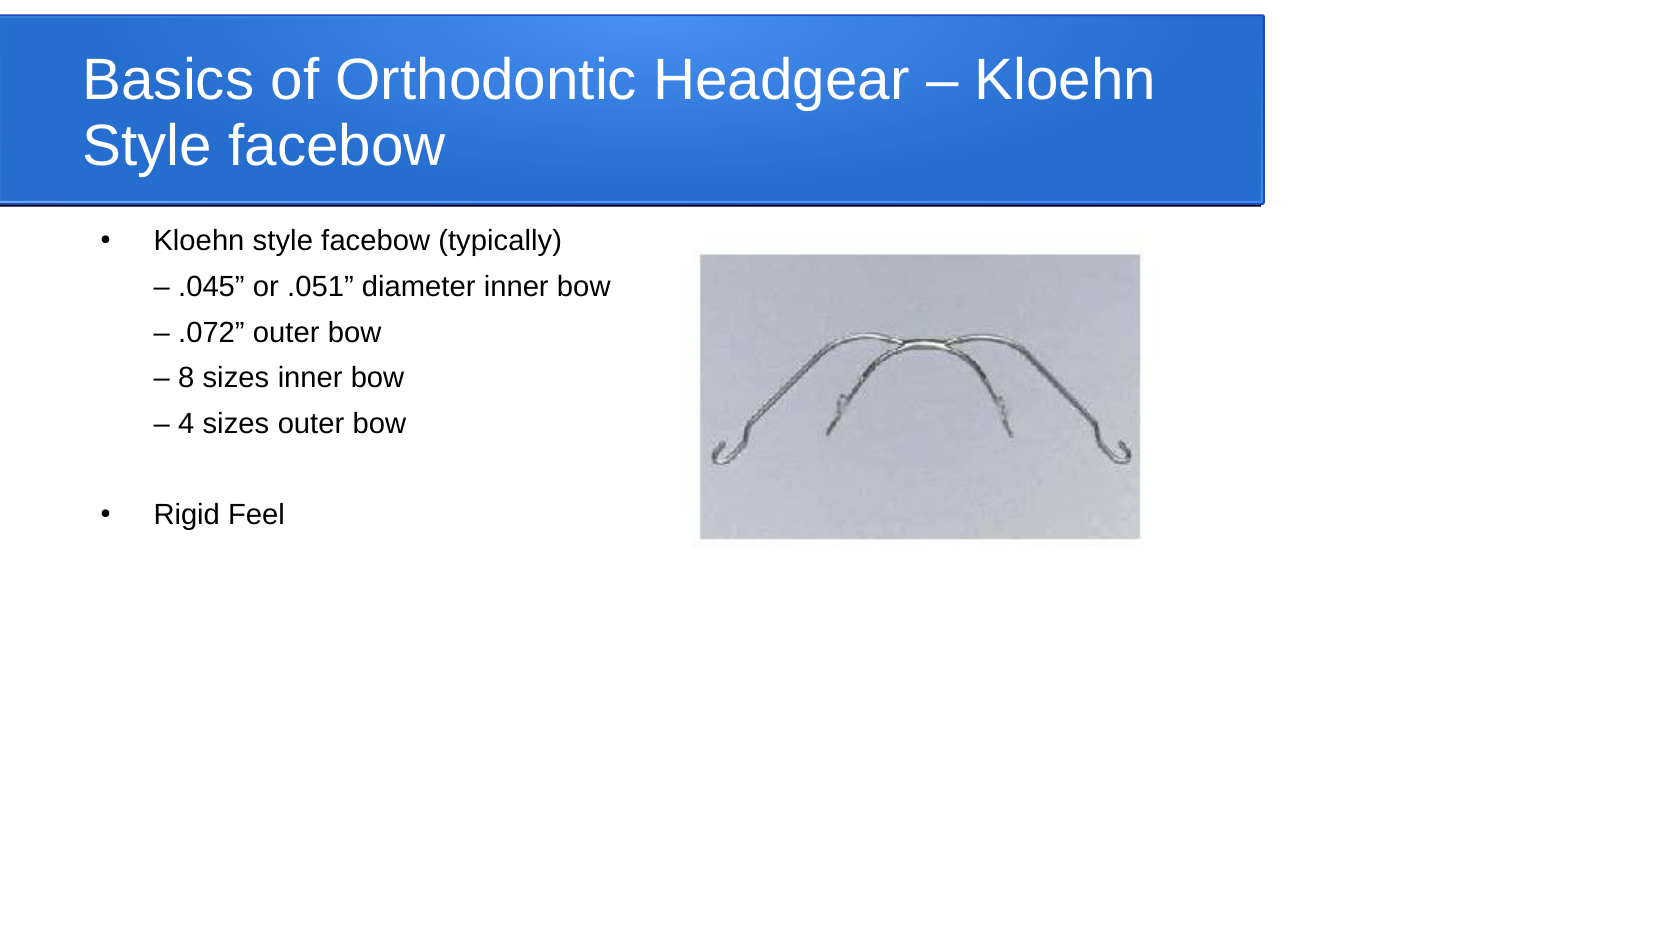

# Basics of Orthodontic Headgear – Kloehn Style facebow
Kloehn style facebow (typically)
– .045” or .051” diameter inner bow
– .072” outer bow
– 8 sizes inner bow
– 4 sizes outer bow
Rigid Feel